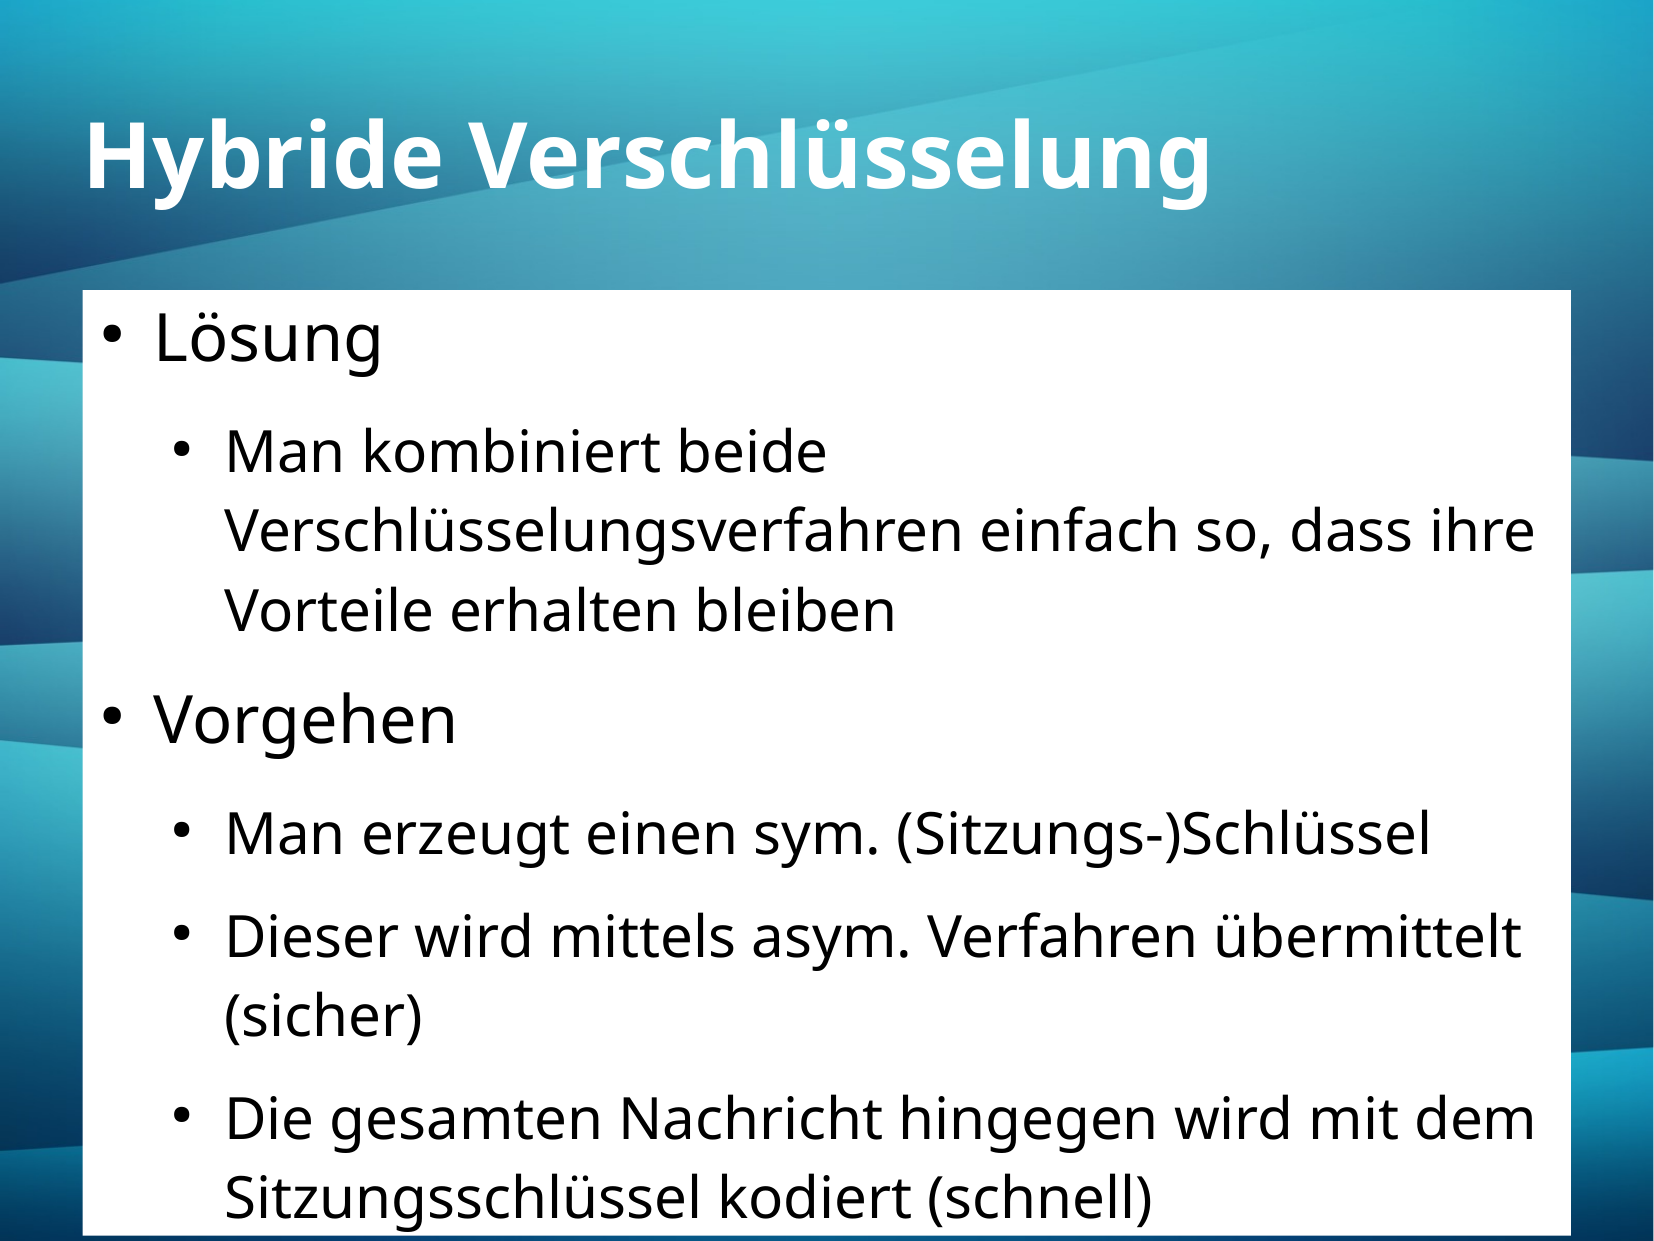

# Hybride Verschlüsselung
Lösung
Man kombiniert beide Verschlüsselungsverfahren einfach so, dass ihre Vorteile erhalten bleiben
Vorgehen
Man erzeugt einen sym. (Sitzungs-)Schlüssel
Dieser wird mittels asym. Verfahren übermittelt (sicher)
Die gesamten Nachricht hingegen wird mit dem Sitzungsschlüssel kodiert (schnell)
23.11.2013
CryptoParty, Kollnau
15